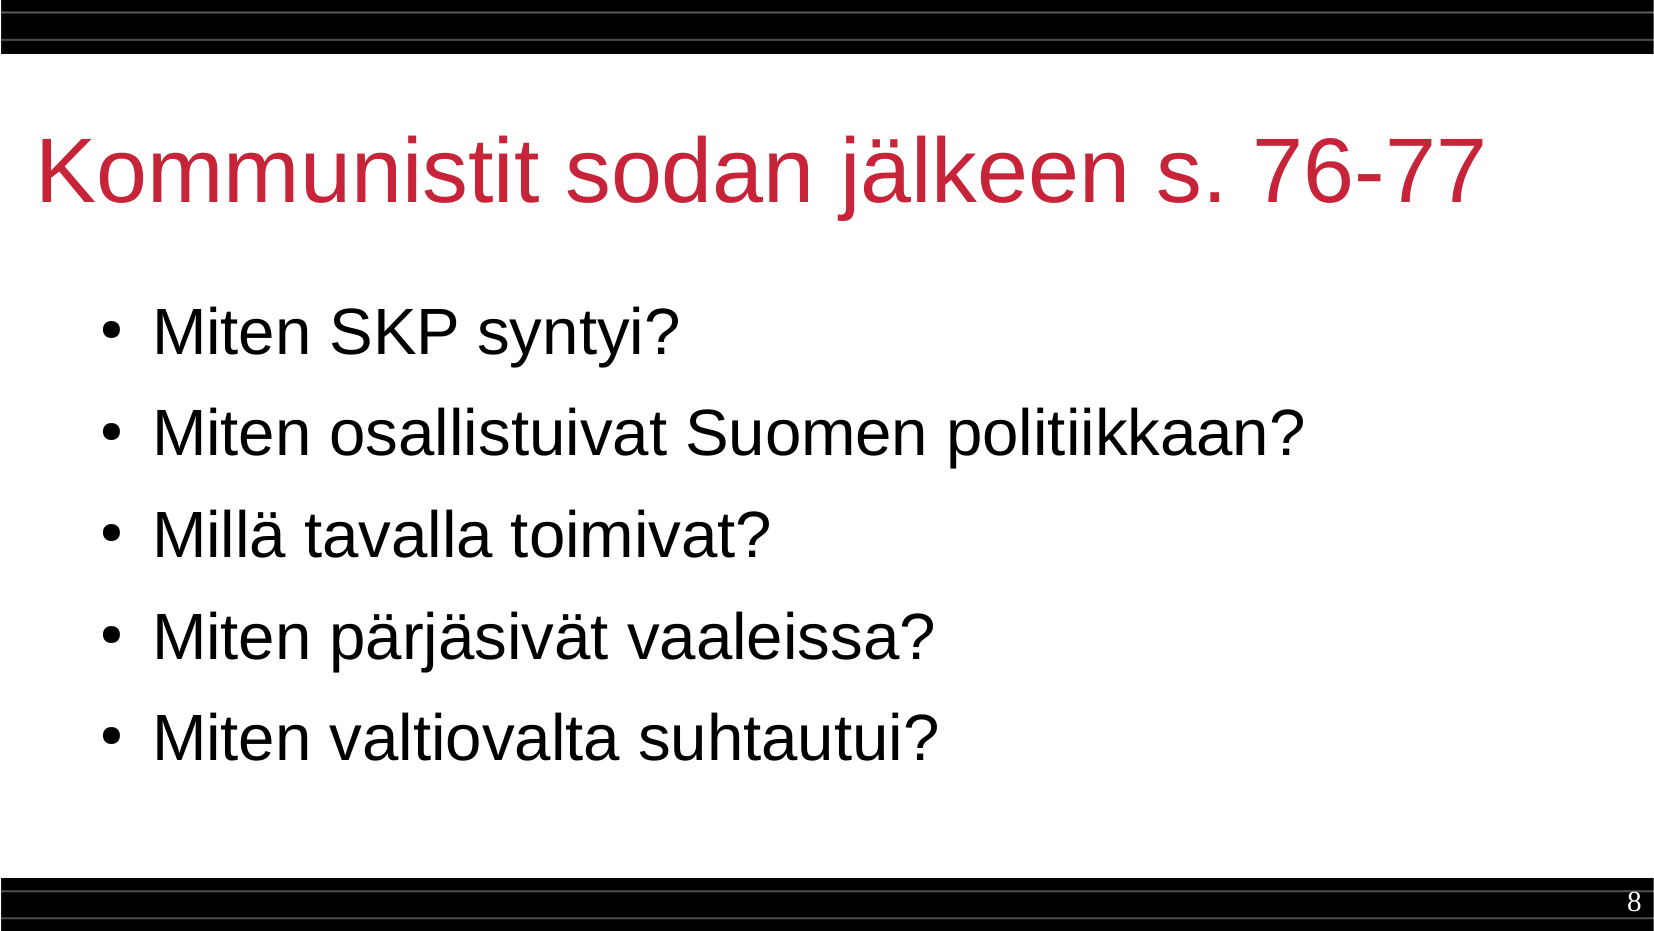

# Kommunistit sodan jälkeen s. 76-77
Miten SKP syntyi?
Miten osallistuivat Suomen politiikkaan?
Millä tavalla toimivat?
Miten pärjäsivät vaaleissa?
Miten valtiovalta suhtautui?